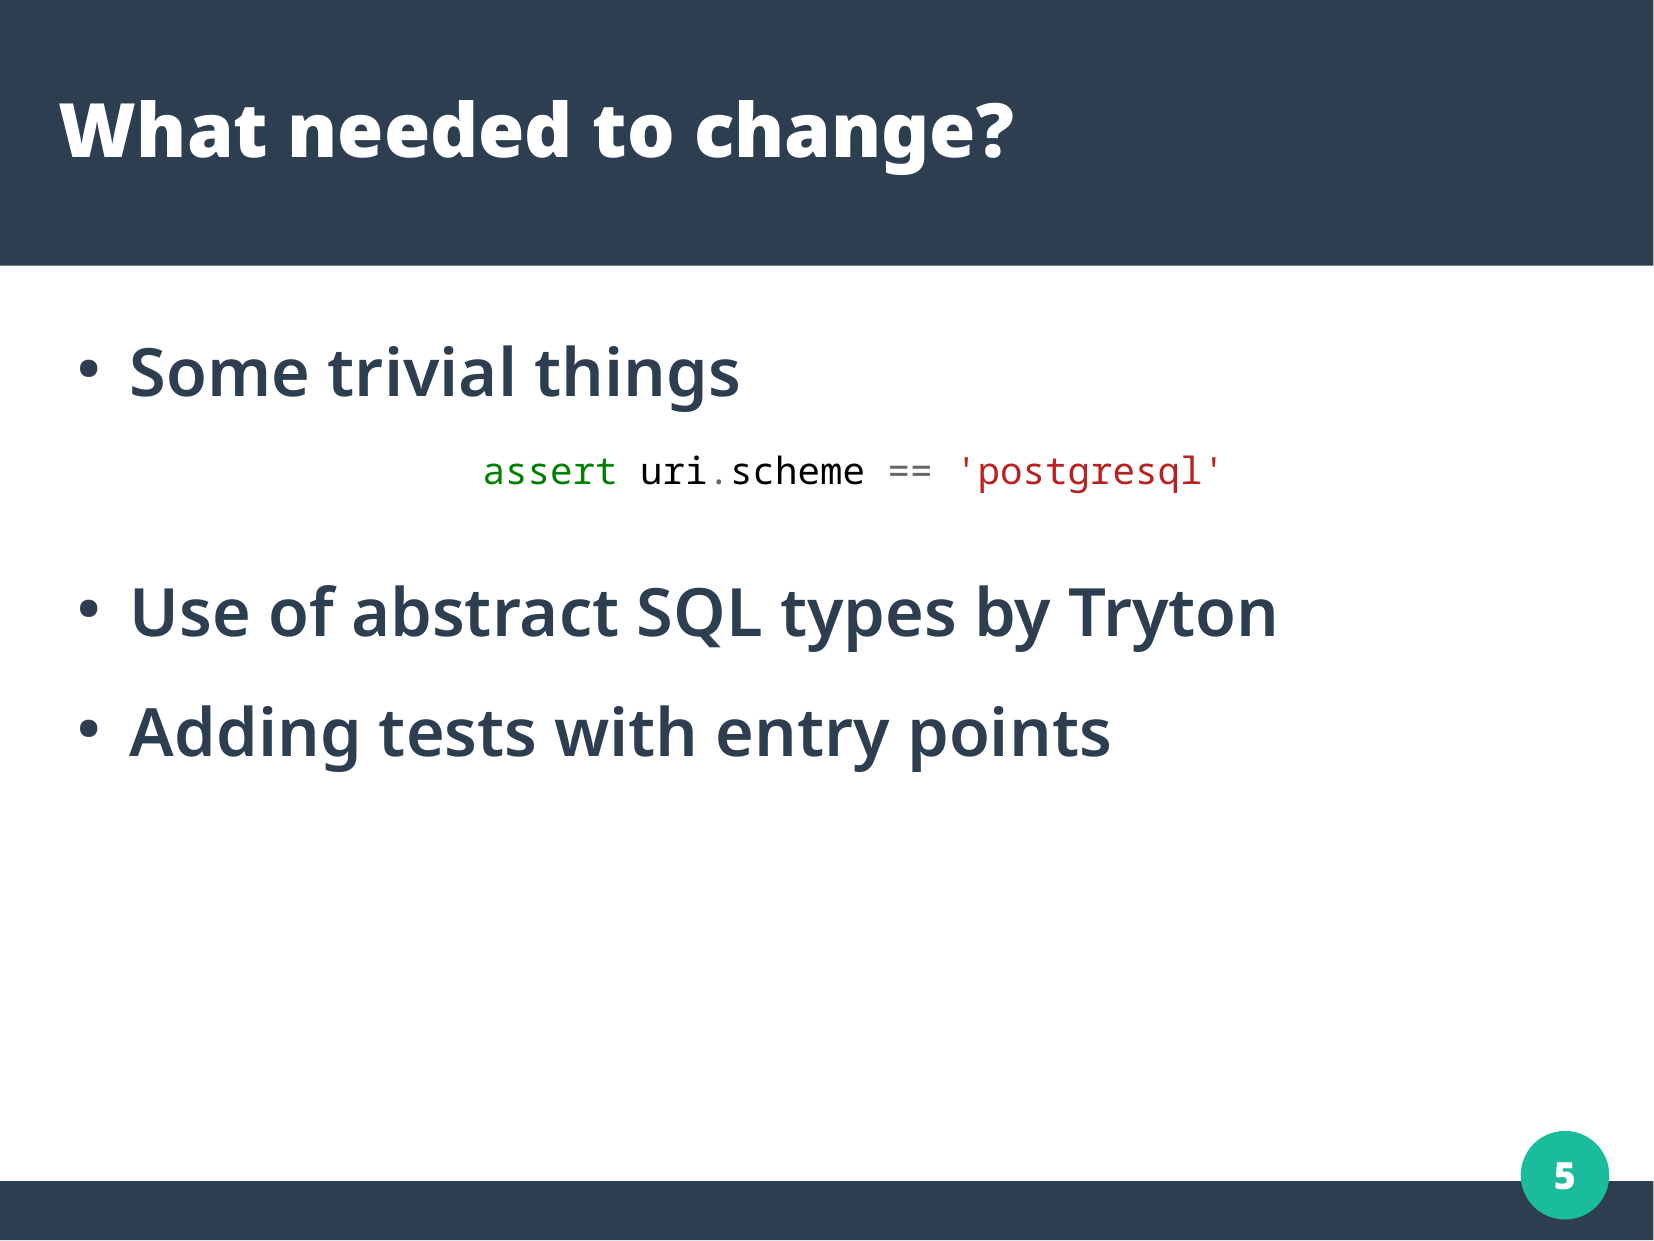

# What needed to change?
Some trivial things
Use of abstract SQL types by Tryton
Adding tests with entry points
assert uri.scheme == 'postgresql'
5